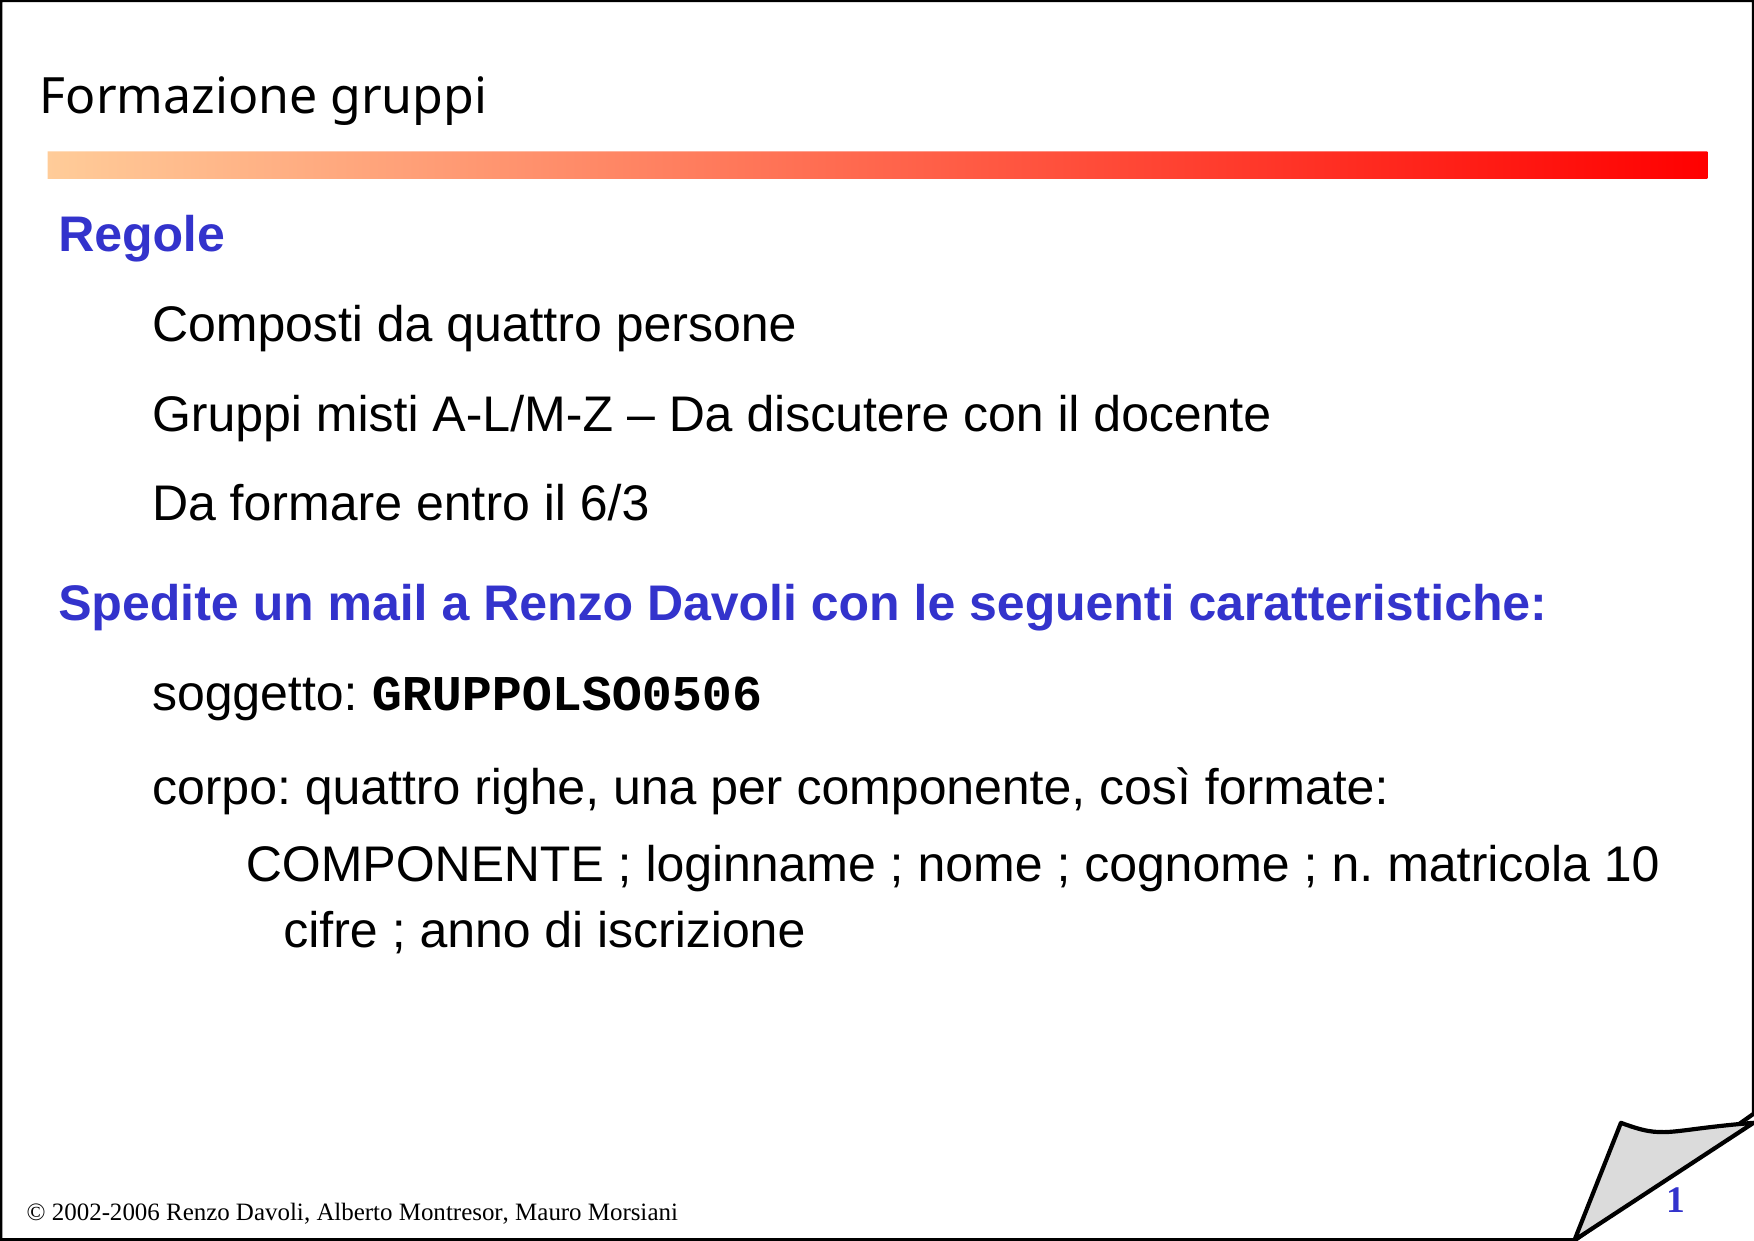

# Formazione gruppi
Regole
Composti da quattro persone
Gruppi misti A-L/M-Z – Da discutere con il docente
Da formare entro il 6/3
Spedite un mail a Renzo Davoli con le seguenti caratteristiche:
soggetto: GRUPPOLSO0506
corpo: quattro righe, una per componente, così formate:
COMPONENTE ; loginname ; nome ; cognome ; n. matricola 10 cifre ; anno di iscrizione